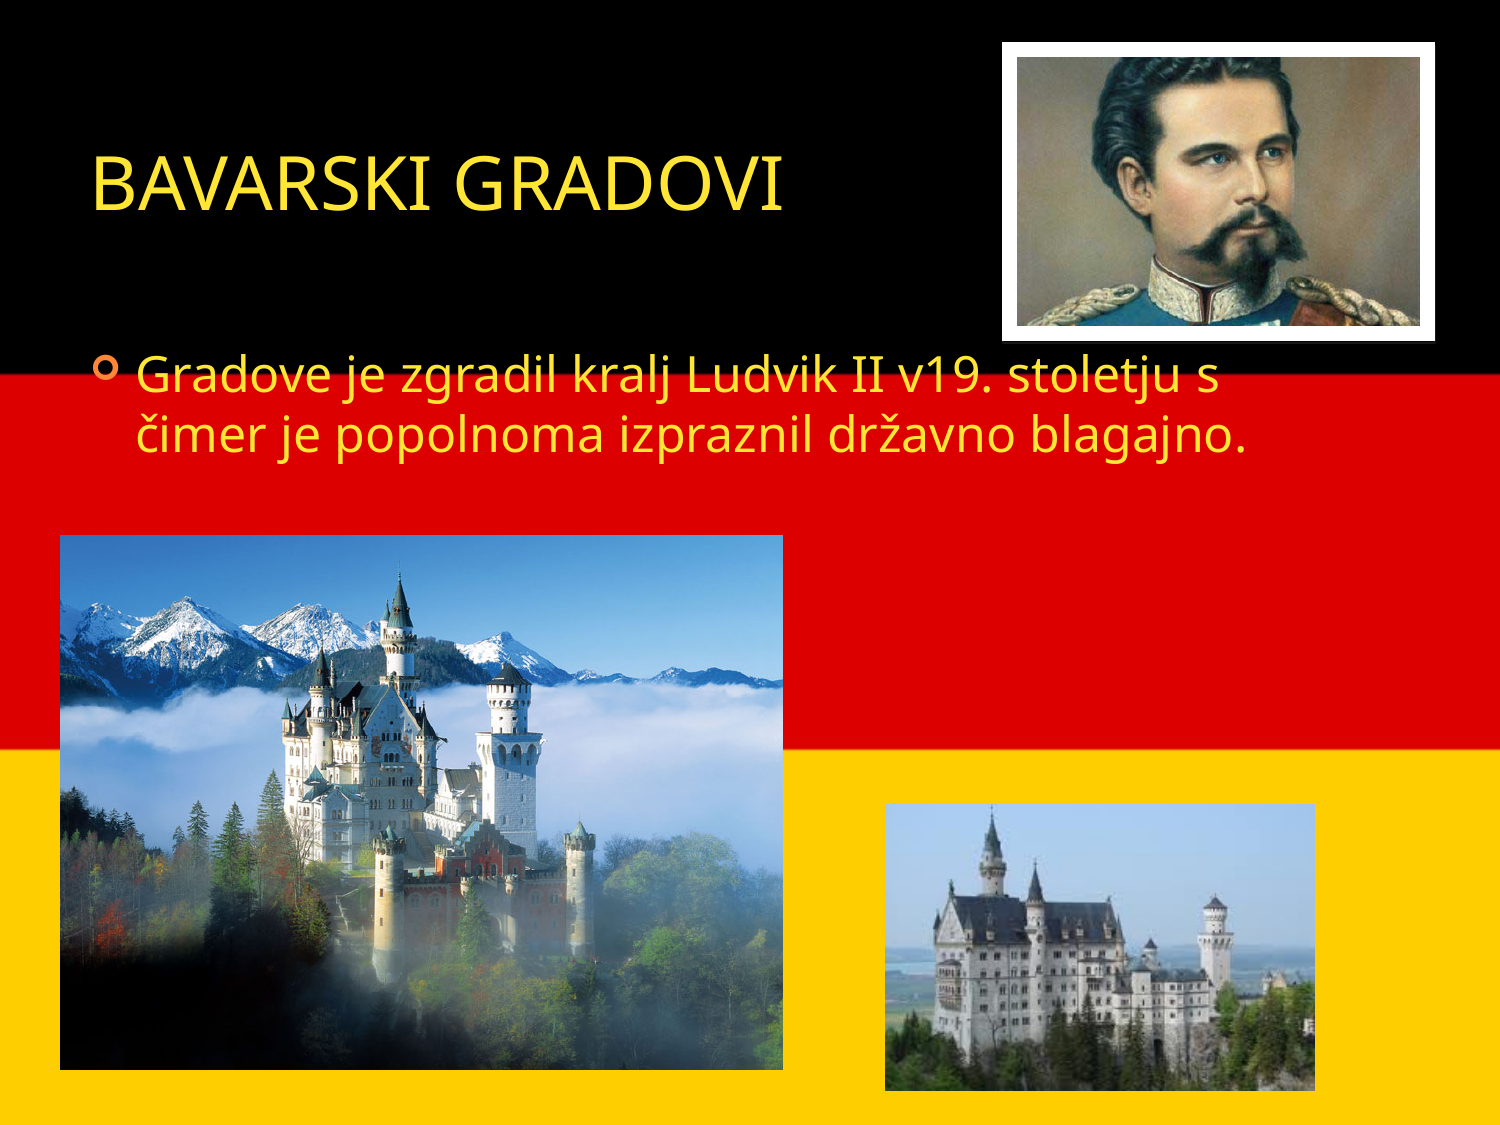

# Bavarski gradovi
Gradove je zgradil kralj Ludvik II v19. stoletju s čimer je popolnoma izpraznil državno blagajno.